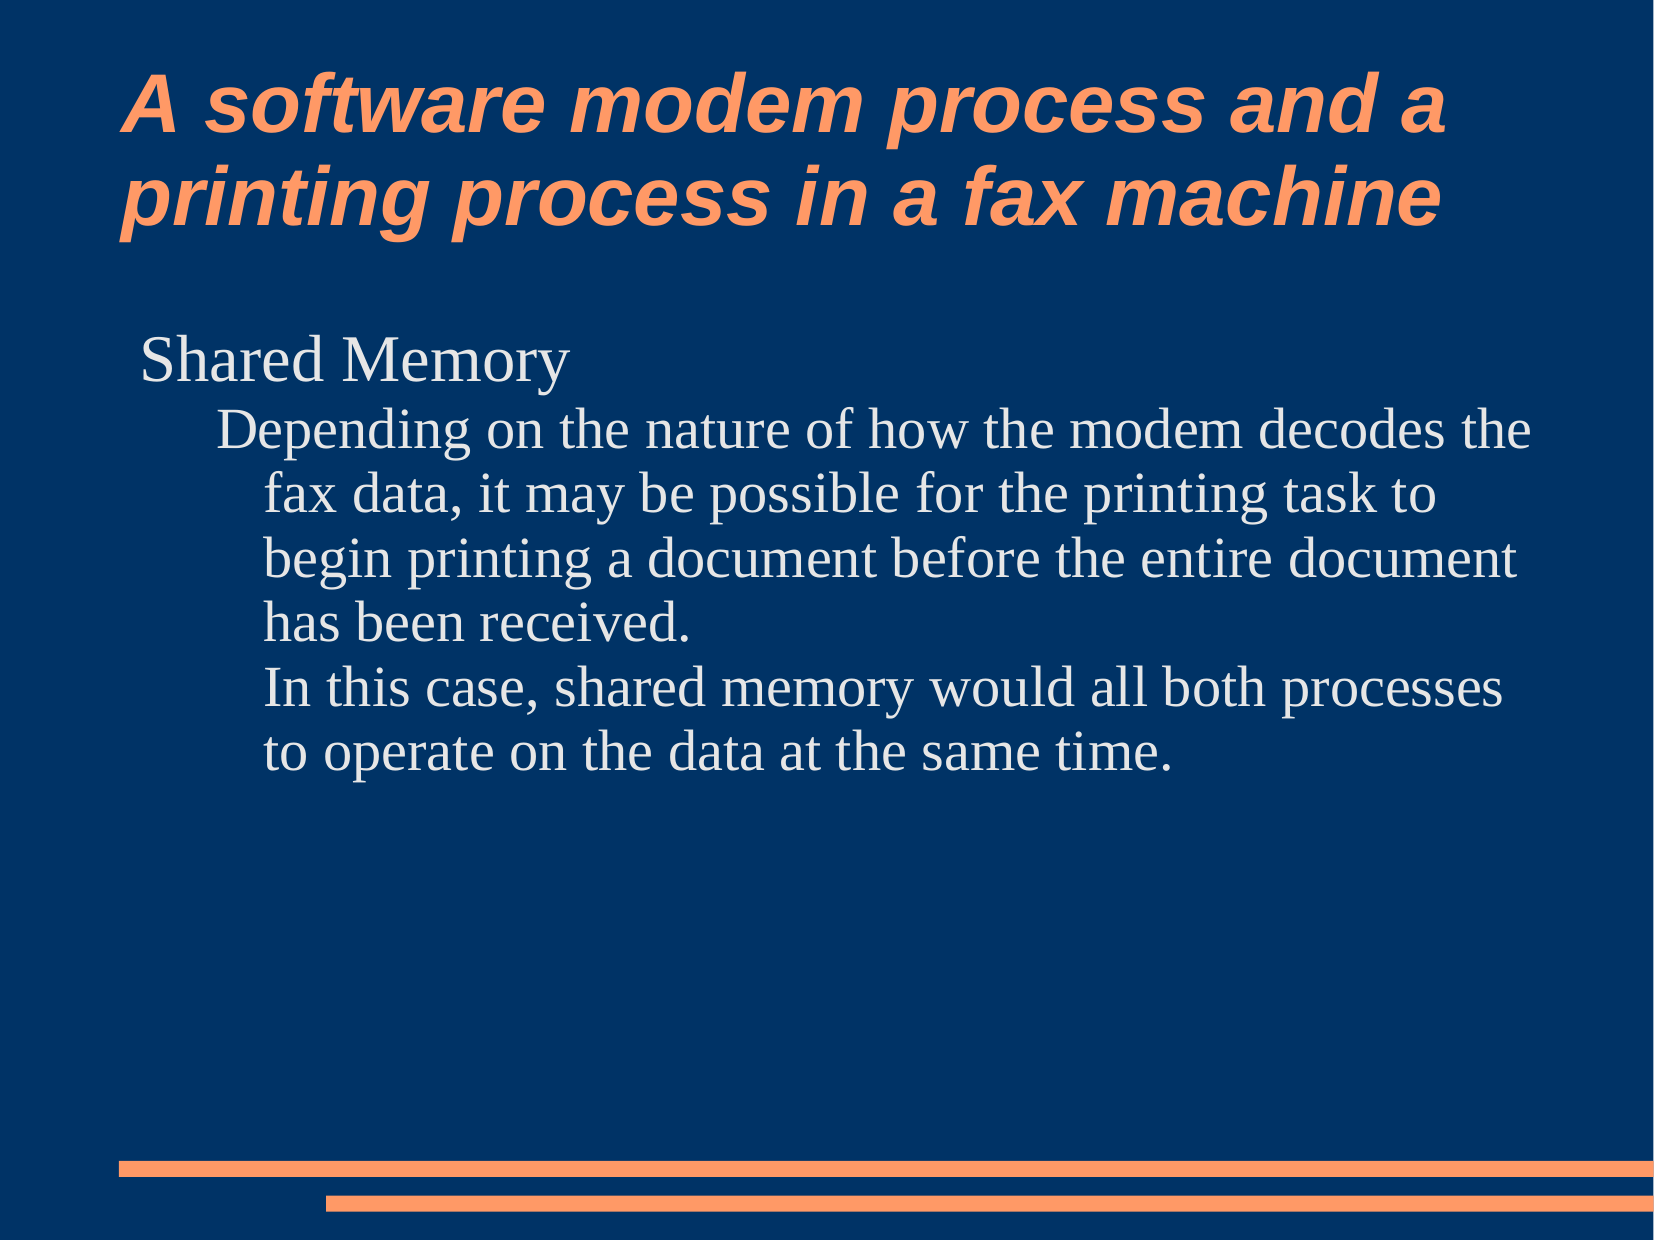

# A software modem process and a printing process in a fax machine
Shared Memory
Depending on the nature of how the modem decodes the fax data, it may be possible for the printing task to begin printing a document before the entire document has been received.
In this case, shared memory would all both processes to operate on the data at the same time.